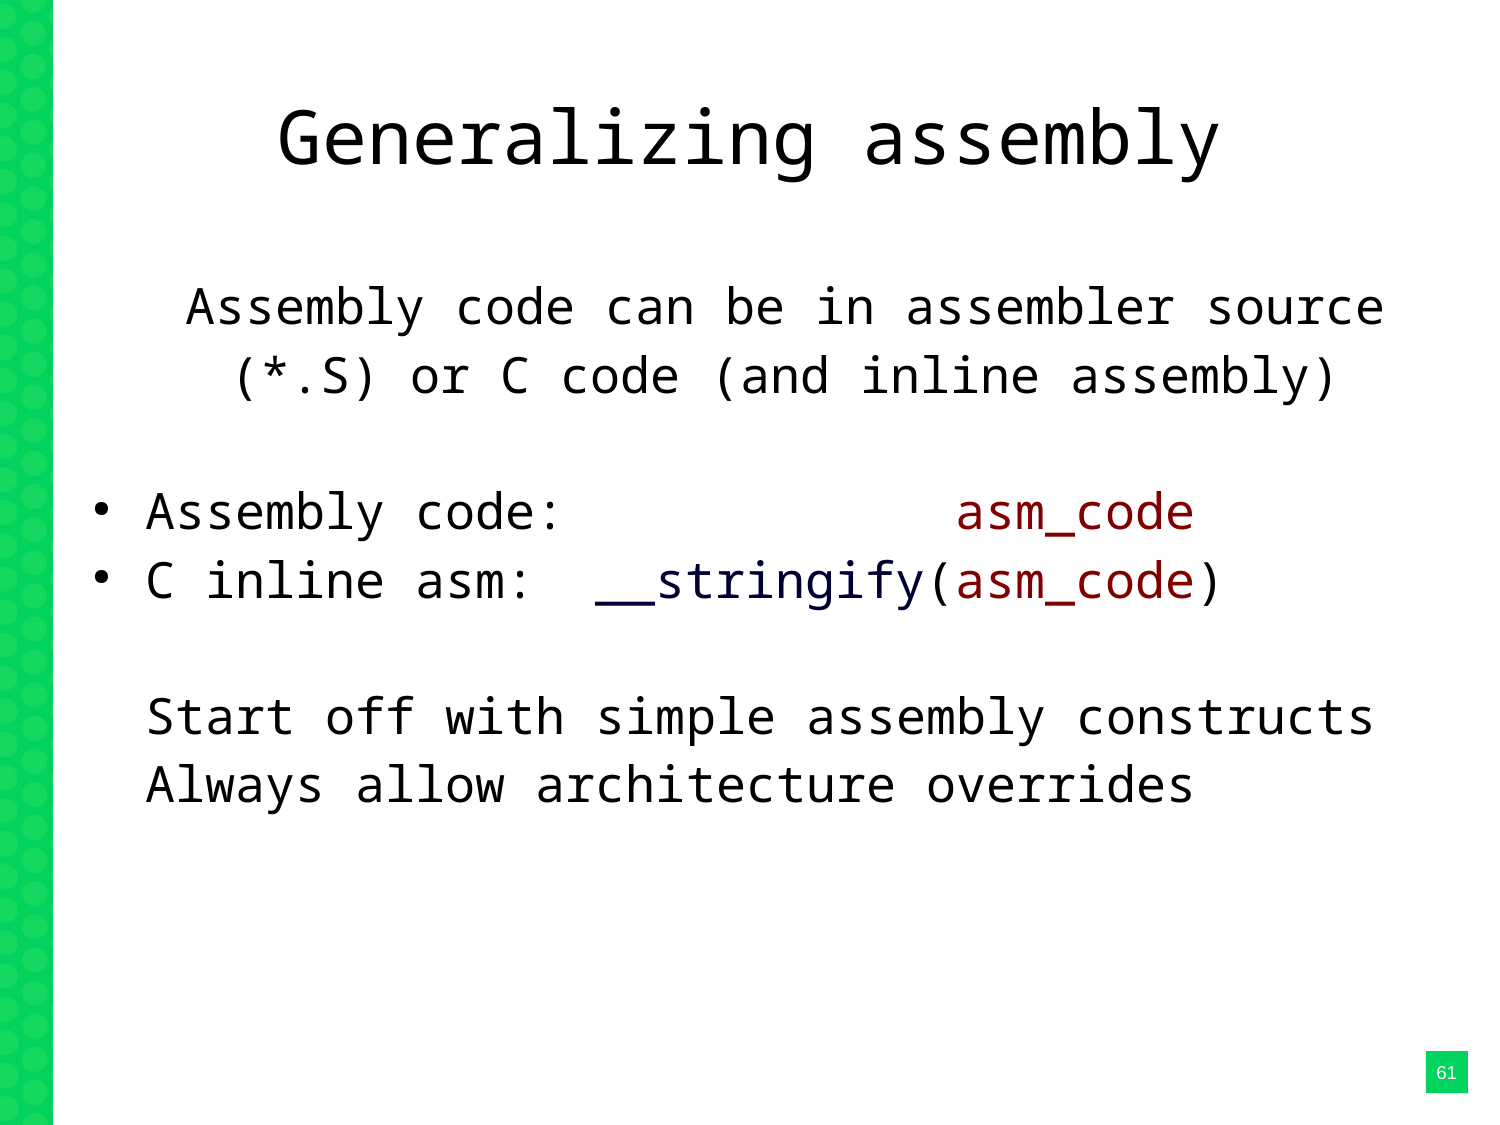

# Generalizing assembly
Assembly code can be in assembler source (*.S) or C code (and inline assembly)
Assembly code: asm_code
C inline asm: __stringify(asm_code)
Start off with simple assembly constructs
Always allow architecture overrides